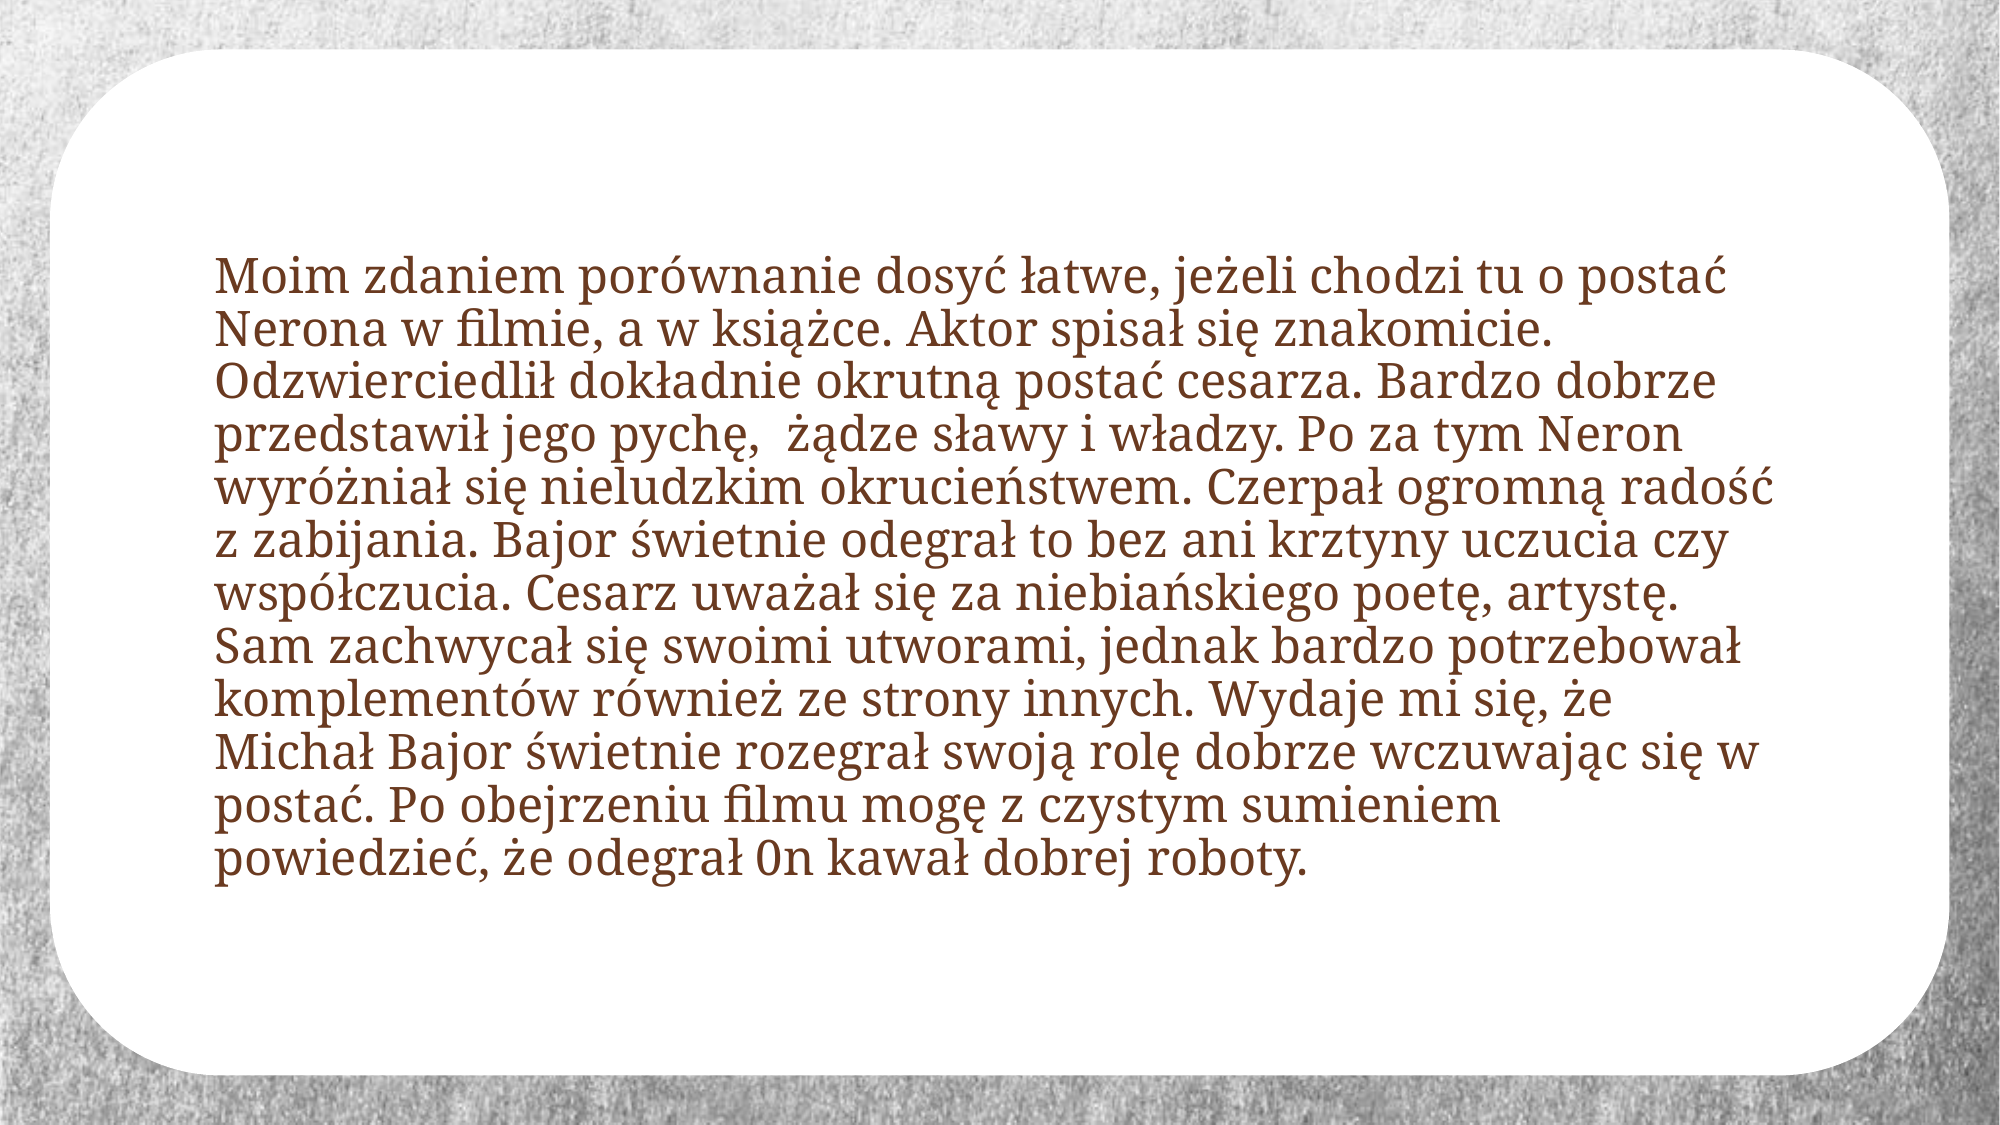

#
Moim zdaniem porównanie dosyć łatwe, jeżeli chodzi tu o postać Nerona w filmie, a w książce. Aktor spisał się znakomicie. Odzwierciedlił dokładnie okrutną postać cesarza. Bardzo dobrze przedstawił jego pychę, żądze sławy i władzy. Po za tym Neron wyróżniał się nieludzkim okrucieństwem. Czerpał ogromną radość z zabijania. Bajor świetnie odegrał to bez ani krztyny uczucia czy współczucia. Cesarz uważał się za niebiańskiego poetę, artystę. Sam zachwycał się swoimi utworami, jednak bardzo potrzebował komplementów również ze strony innych. Wydaje mi się, że Michał Bajor świetnie rozegrał swoją rolę dobrze wczuwając się w postać. Po obejrzeniu filmu mogę z czystym sumieniem powiedzieć, że odegrał 0n kawał dobrej roboty.